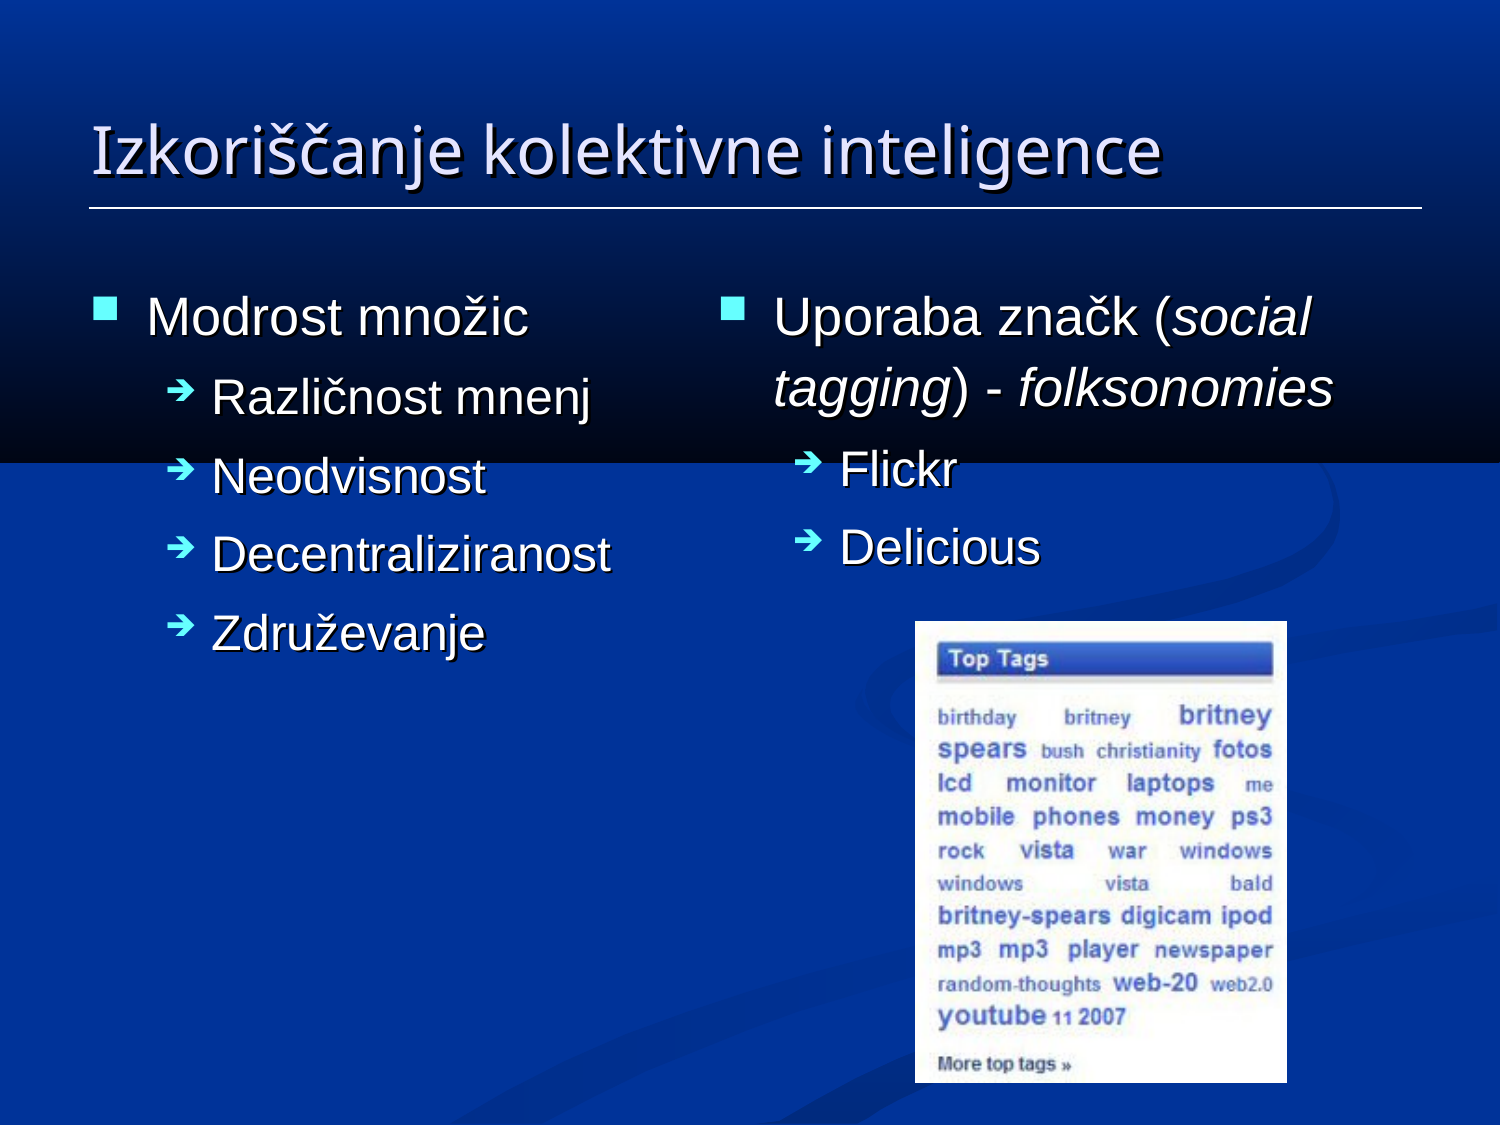

Izkoriščanje kolektivne inteligence
# Modrost množic
Različnost mnenj
Neodvisnost
Decentraliziranost
Združevanje
Uporaba značk (social tagging) - folksonomies
Flickr
Delicious